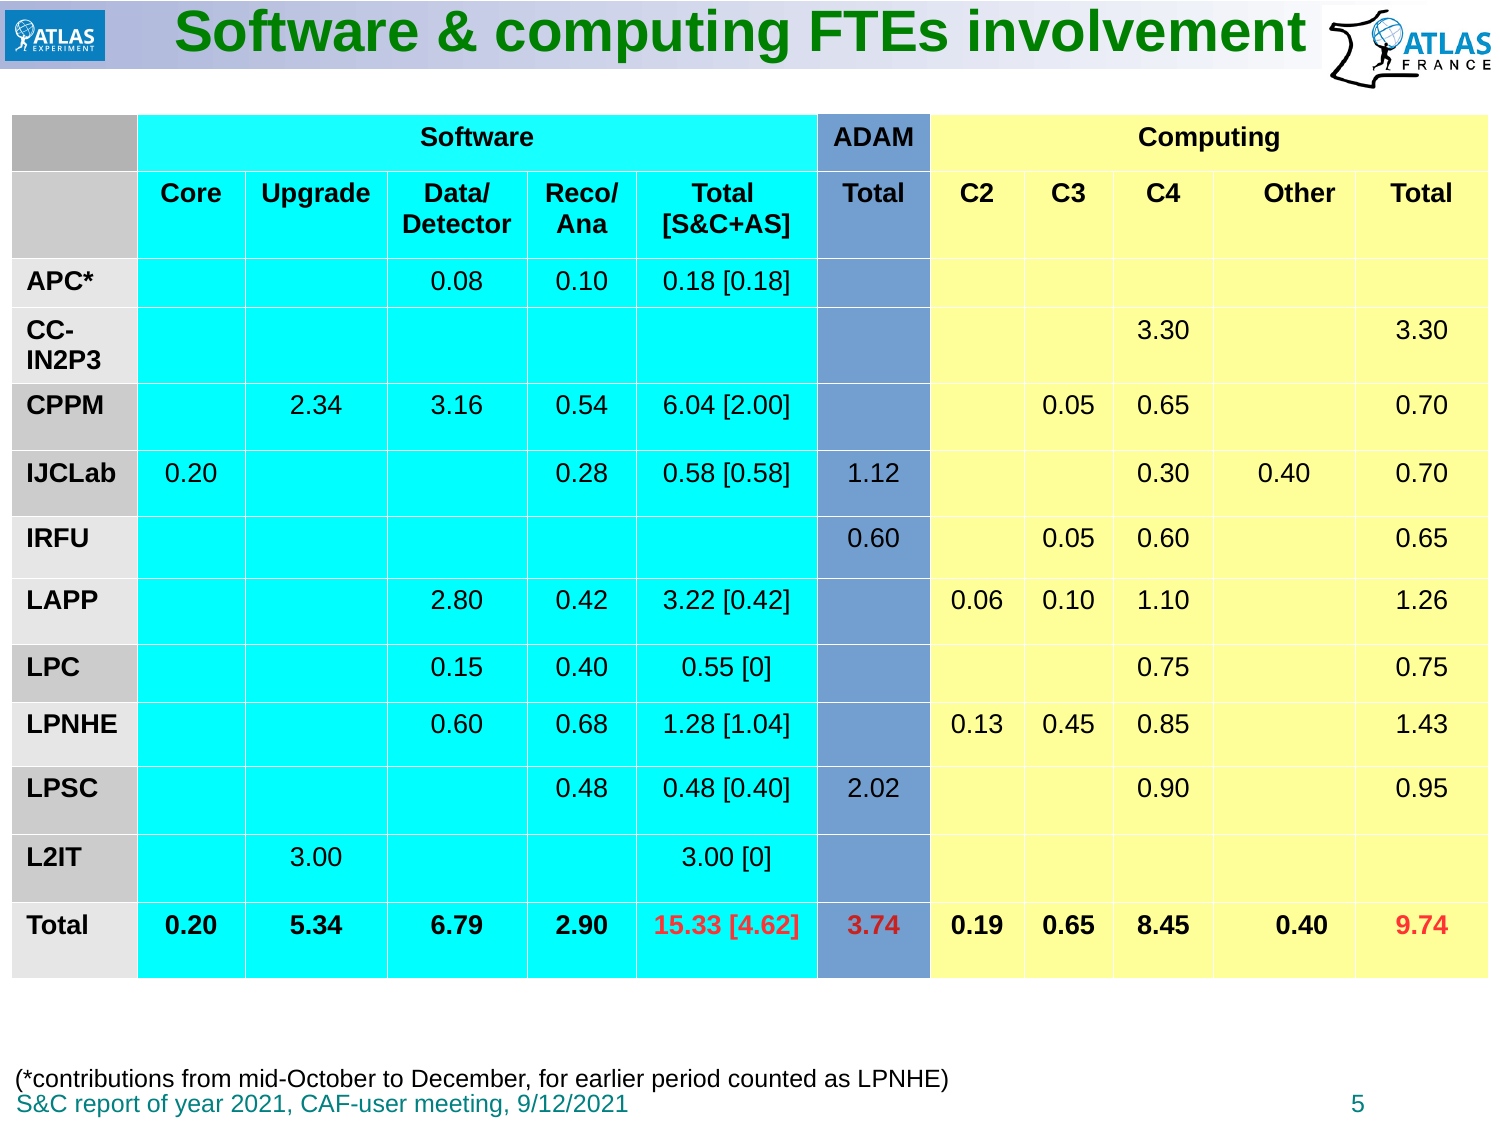

Software & computing FTEs involvement
| | Software | | | | | ADAM | Computing | | | | |
| --- | --- | --- | --- | --- | --- | --- | --- | --- | --- | --- | --- |
| | Core | Upgrade | Data/Detector | Reco/ Ana | Total [S&C+AS] | Total | C2 | C3 | C4 | Other | Total |
| APC\* | | | 0.08 | 0.10 | 0.18 [0.18] | | | | | | |
| CC-IN2P3 | | | | | | | | | 3.30 | | 3.30 |
| CPPM | | 2.34 | 3.16 | 0.54 | 6.04 [2.00] | | | 0.05 | 0.65 | | 0.70 |
| IJCLab | 0.20 | | | 0.28 | 0.58 [0.58] | 1.12 | | | 0.30 | 0.40 | 0.70 |
| IRFU | | | | | | 0.60 | | 0.05 | 0.60 | | 0.65 |
| LAPP | | | 2.80 | 0.42 | 3.22 [0.42] | | 0.06 | 0.10 | 1.10 | | 1.26 |
| LPC | | | 0.15 | 0.40 | 0.55 [0] | | | | 0.75 | | 0.75 |
| LPNHE | | | 0.60 | 0.68 | 1.28 [1.04] | | 0.13 | 0.45 | 0.85 | | 1.43 |
| LPSC | | | | 0.48 | 0.48 [0.40] | 2.02 | | | 0.90 | | 0.95 |
| L2IT | | 3.00 | | | 3.00 [0] | | | | | | |
| Total | 0.20 | 5.34 | 6.79 | 2.90 | 15.33 [4.62] | 3.74 | 0.19 | 0.65 | 8.45 | 0.40 | 9.74 |
(*contributions from mid-October to December, for earlier period counted as LPNHE)